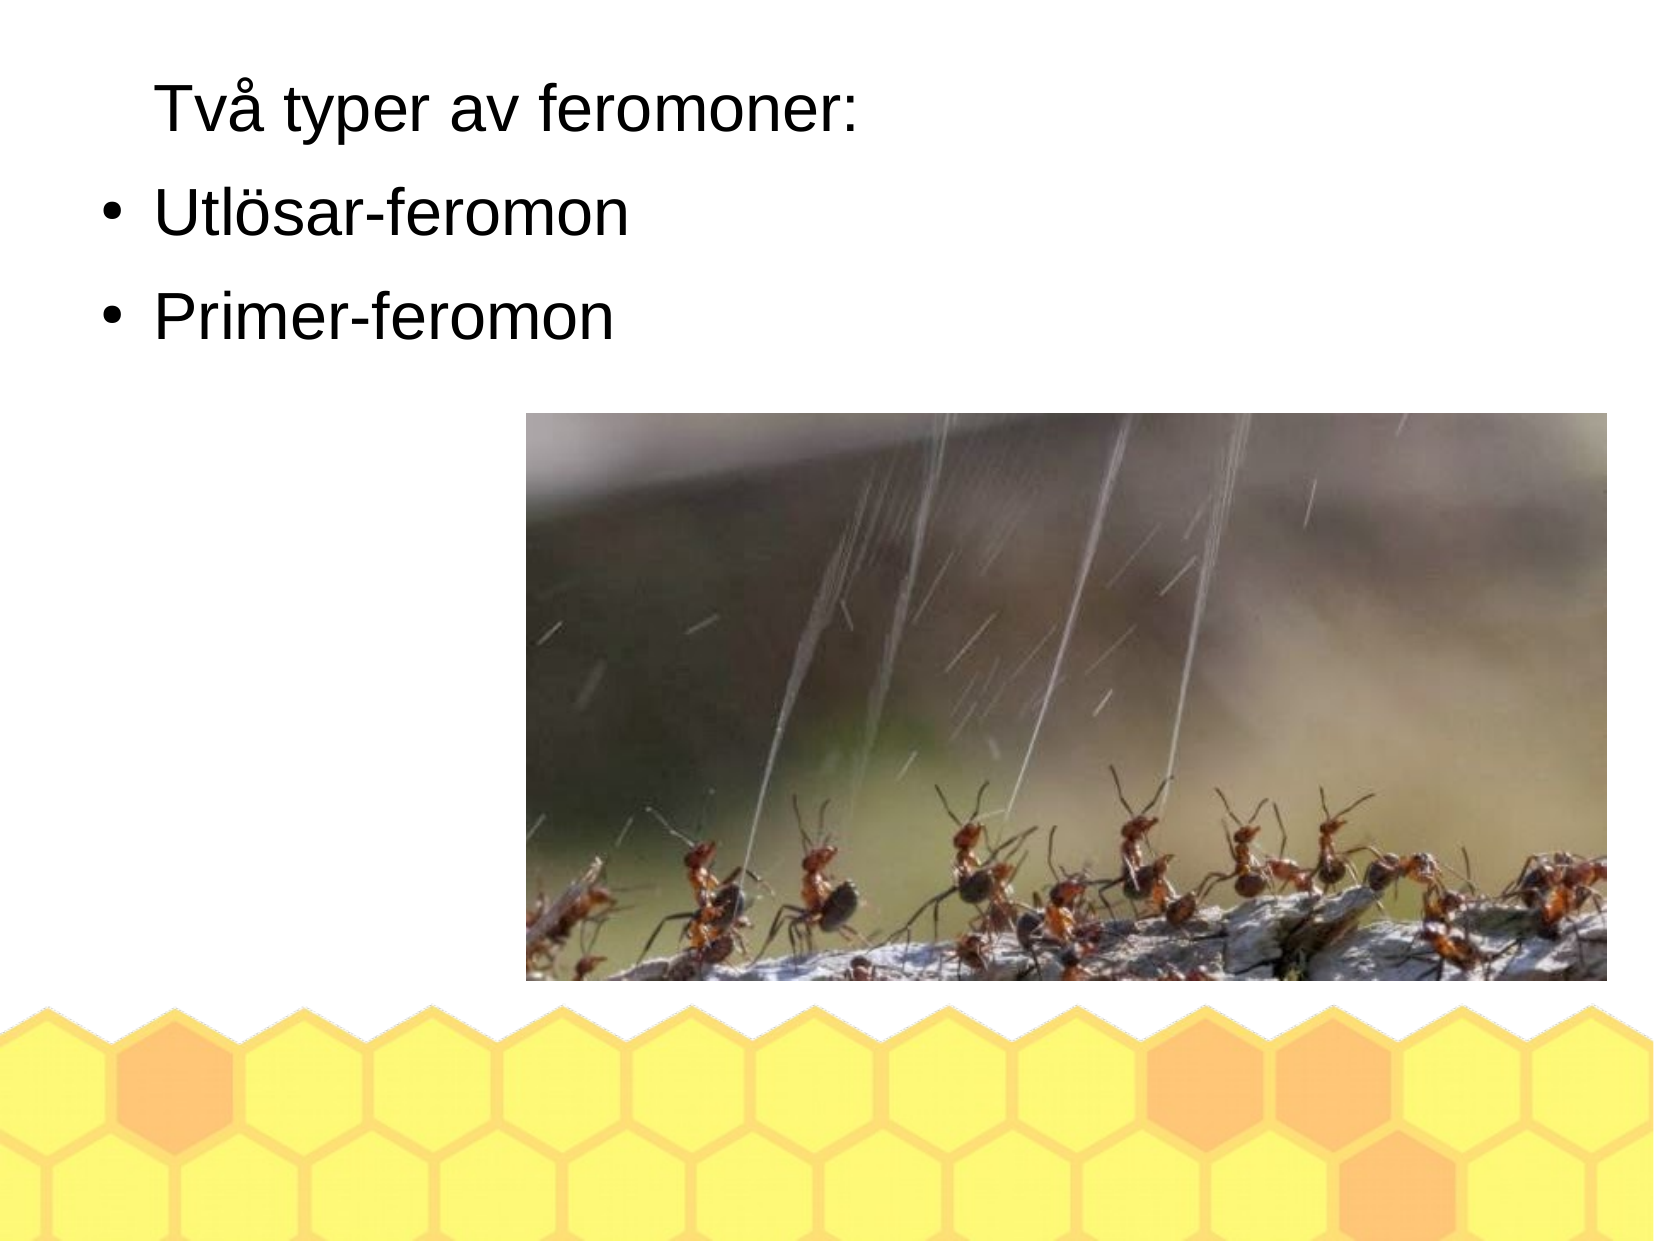

# Två typer av feromoner:
Utlösar-feromon
Primer-feromon